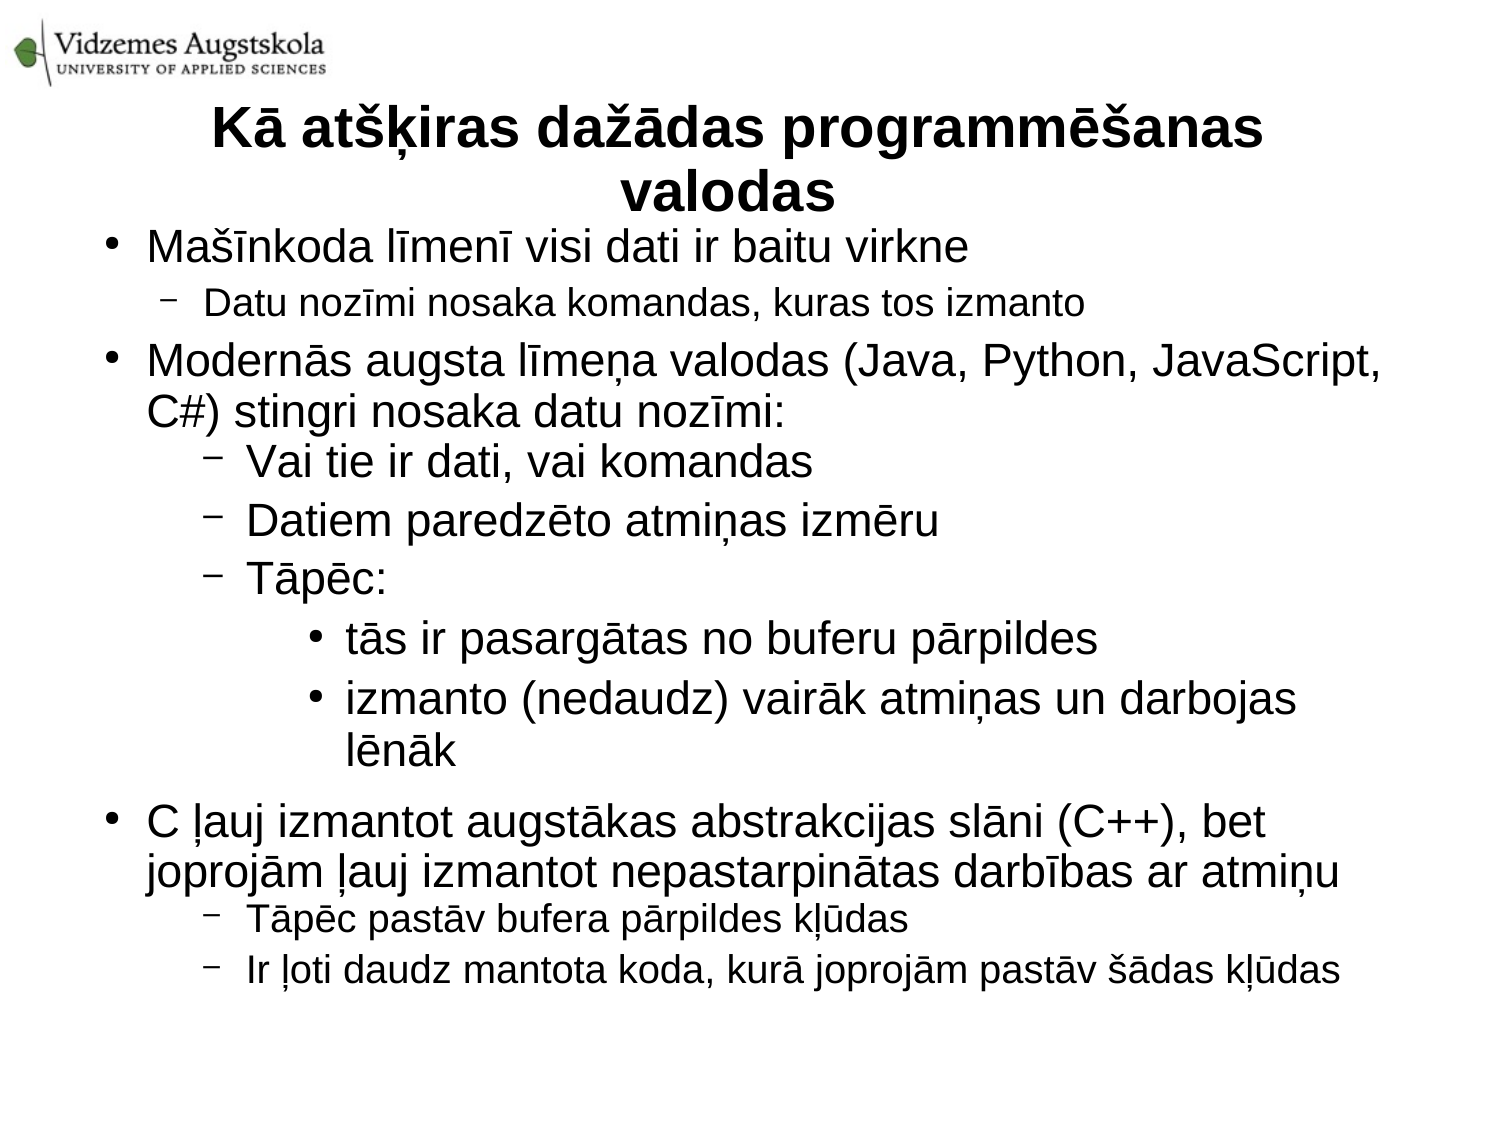

# Kā atšķiras dažādas programmēšanas valodas
Mašīnkoda līmenī visi dati ir baitu virkne
Datu nozīmi nosaka komandas, kuras tos izmanto
Modernās augsta līmeņa valodas (Java, Python, JavaScript, C#) stingri nosaka datu nozīmi:
Vai tie ir dati, vai komandas
Datiem paredzēto atmiņas izmēru
Tāpēc:
tās ir pasargātas no buferu pārpildes
izmanto (nedaudz) vairāk atmiņas un darbojas lēnāk
C ļauj izmantot augstākas abstrakcijas slāni (C++), bet joprojām ļauj izmantot nepastarpinātas darbības ar atmiņu
Tāpēc pastāv bufera pārpildes kļūdas
Ir ļoti daudz mantota koda, kurā joprojām pastāv šādas kļūdas